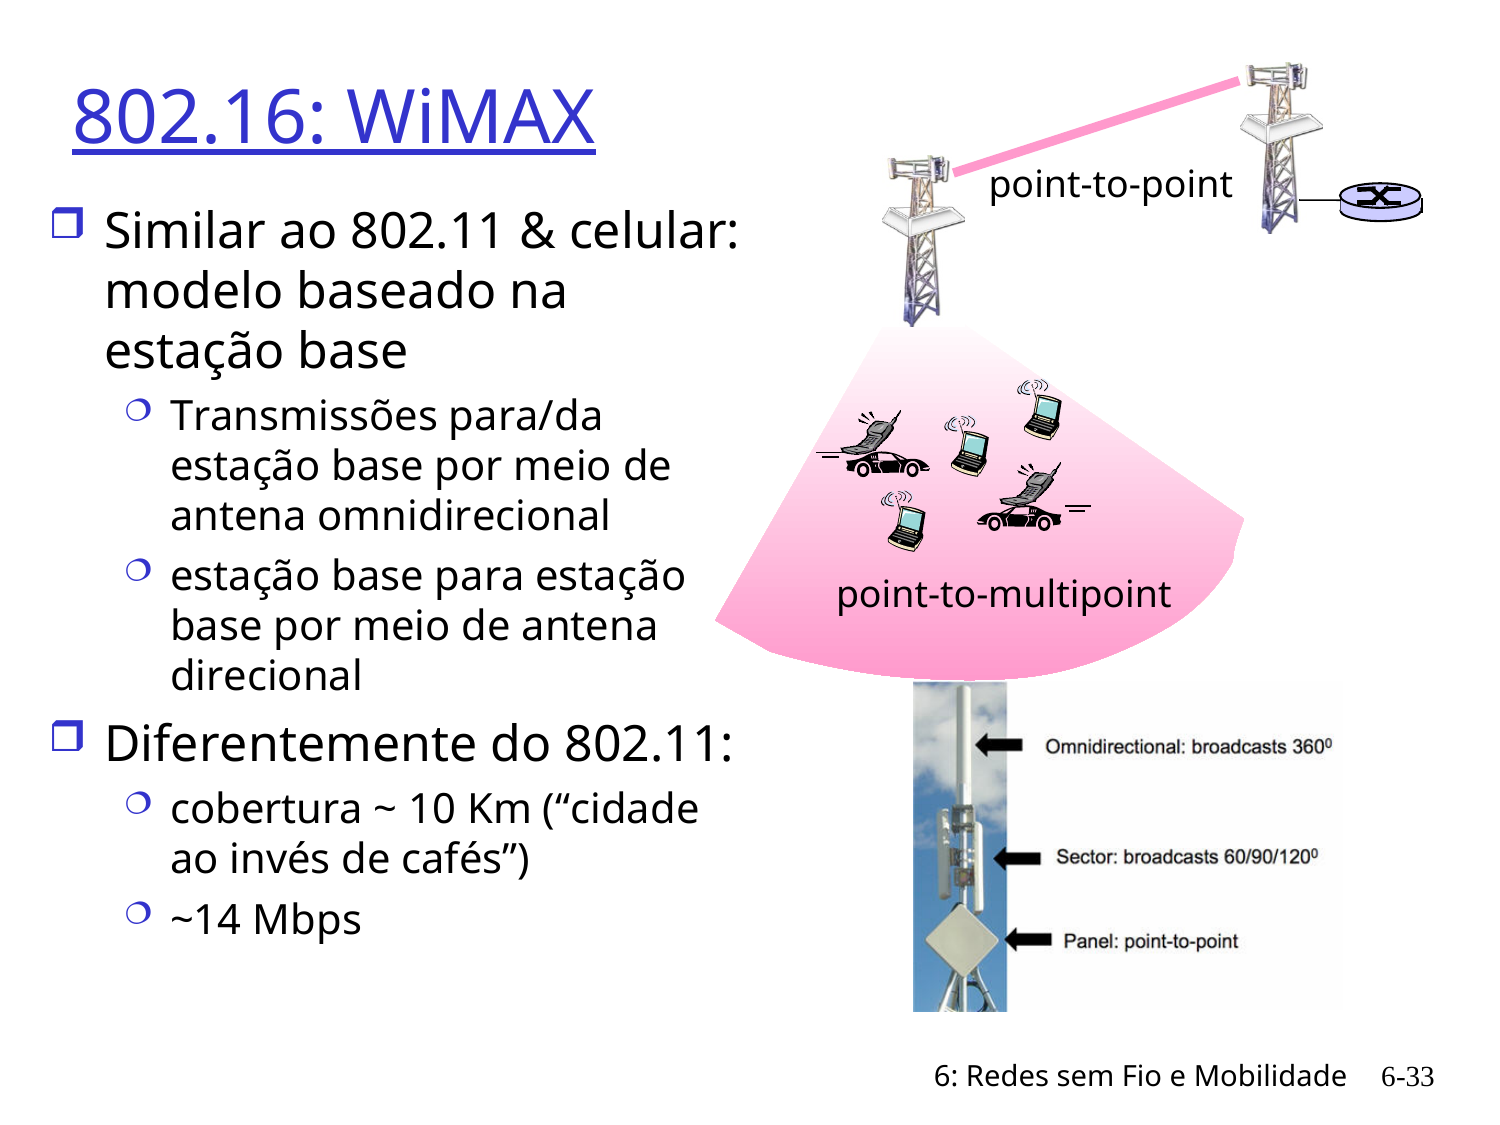

802.16: WiMAX
point-to-point
Similar ao 802.11 & celular: modelo baseado na estação base
Transmissões para/da estação base por meio de antena omnidirecional
estação base para estação base por meio de antena direcional
Diferentemente do 802.11:
cobertura ~ 10 Km (“cidade ao invés de cafés”)
~14 Mbps
point-to-multipoint
6: Redes sem Fio e Mobilidade